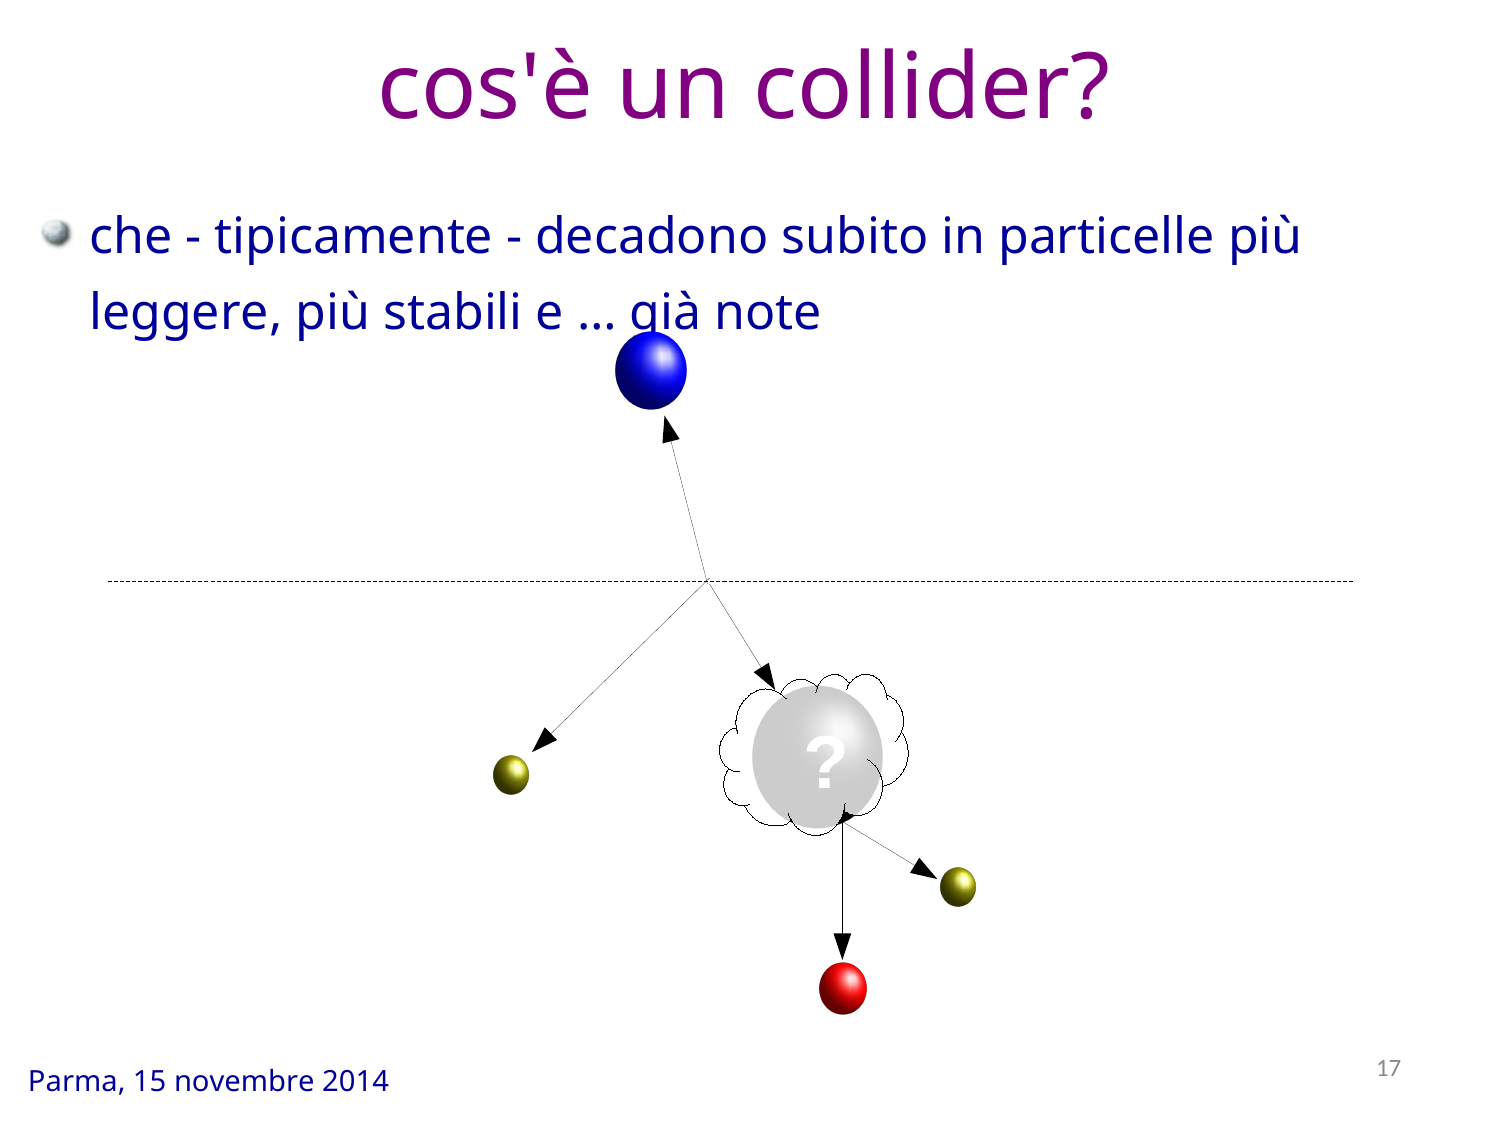

# cos'è un collider?
che - tipicamente - decadono subito in particelle più leggere, più stabili e … già note
?
17